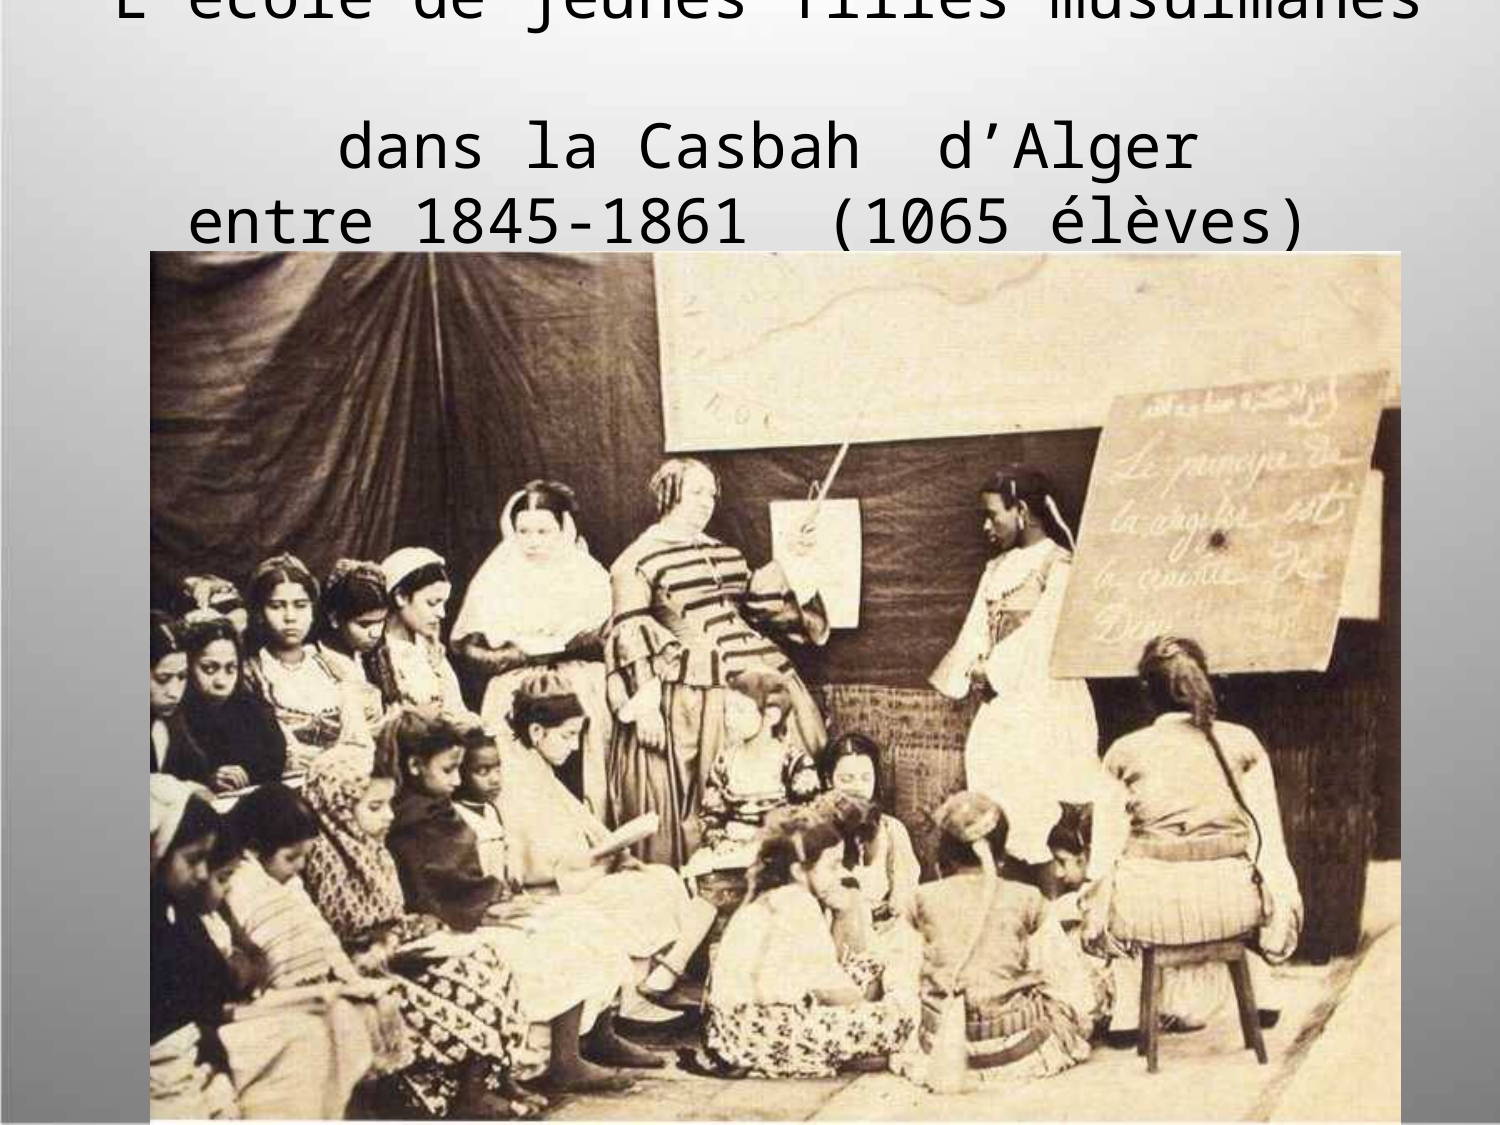

# L’école de jeunes filles musulmanes dans la Casbah d’Alger entre 1845-1861 (1065 élèves)